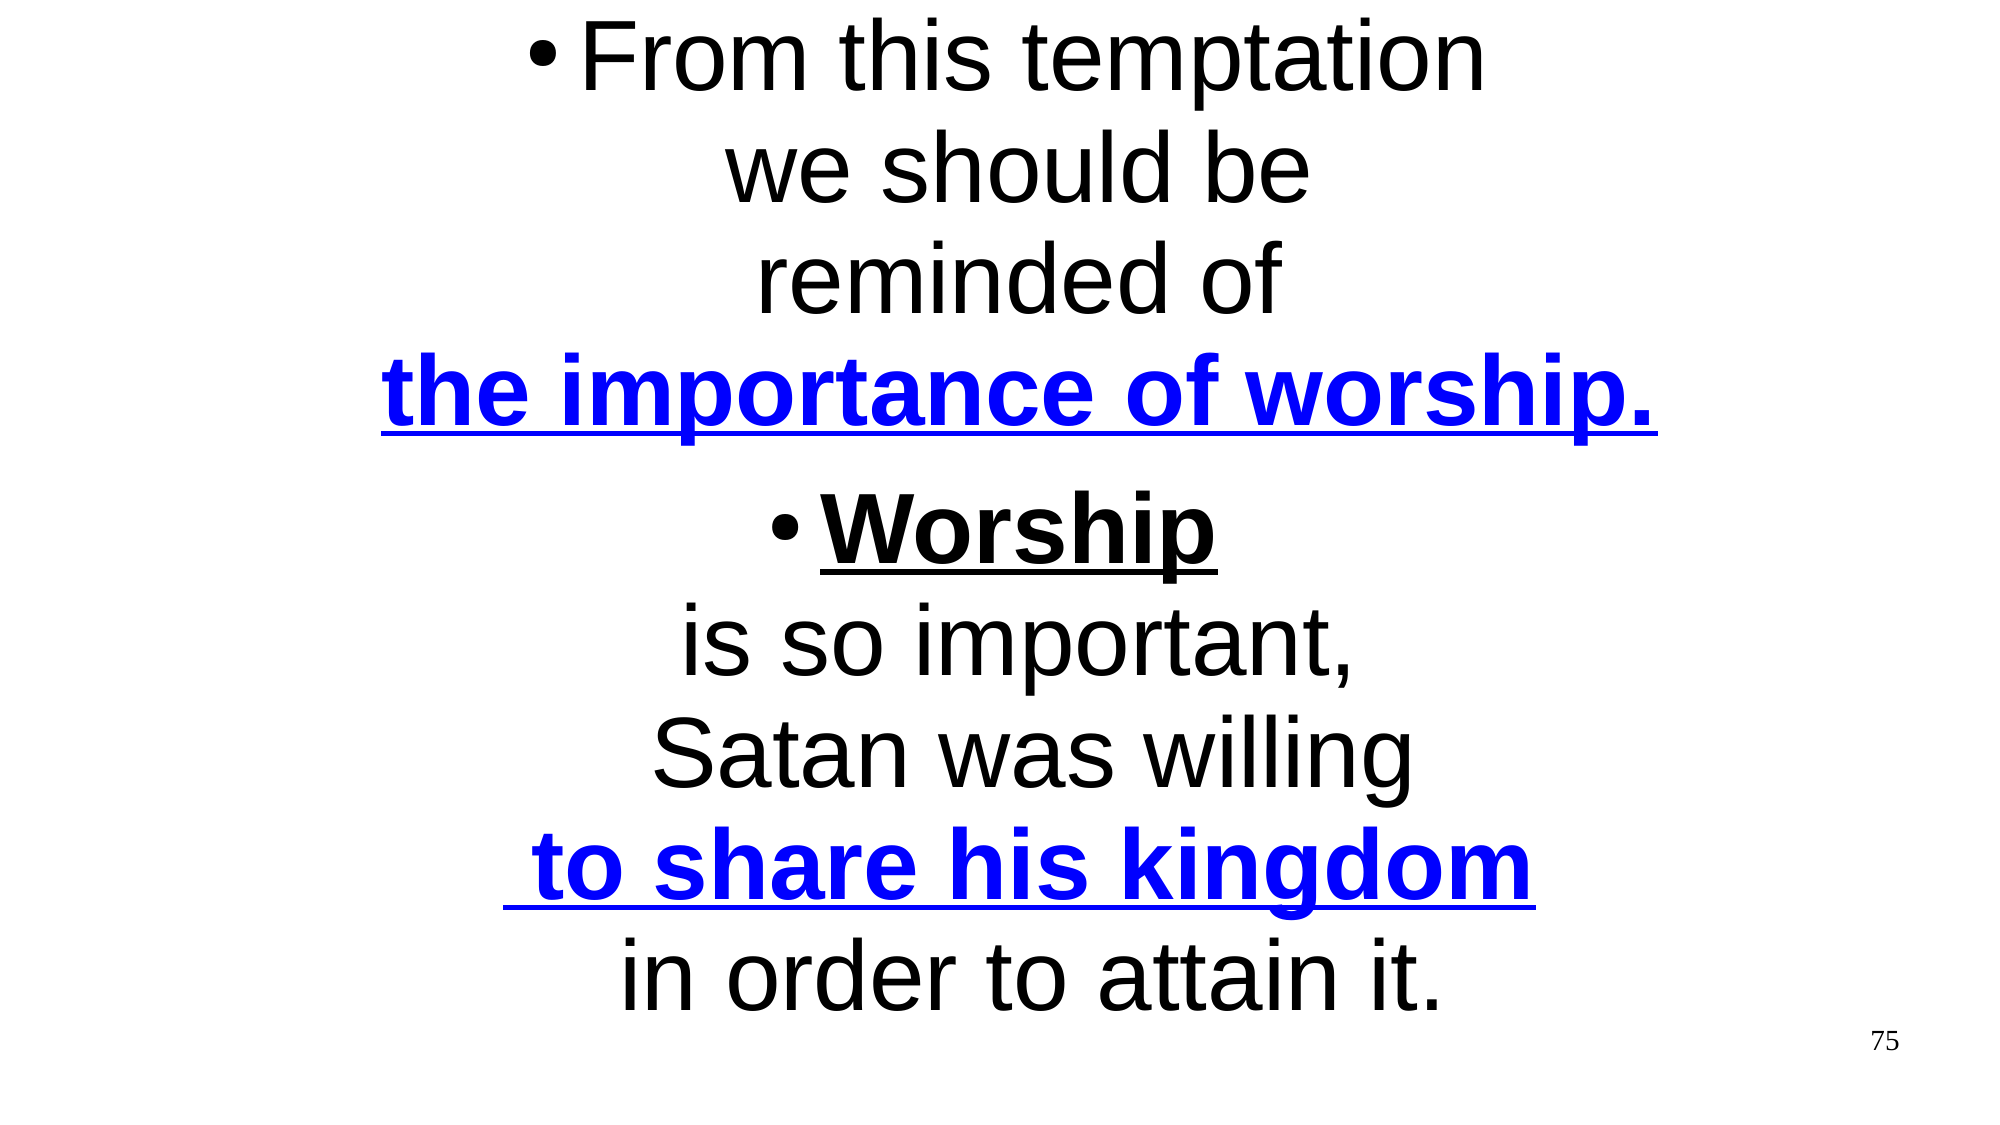

# From this temptation we should be reminded of the importance of worship.
Worship
is so important,
Satan was willing
 to share his kingdom
in order to attain it.
75